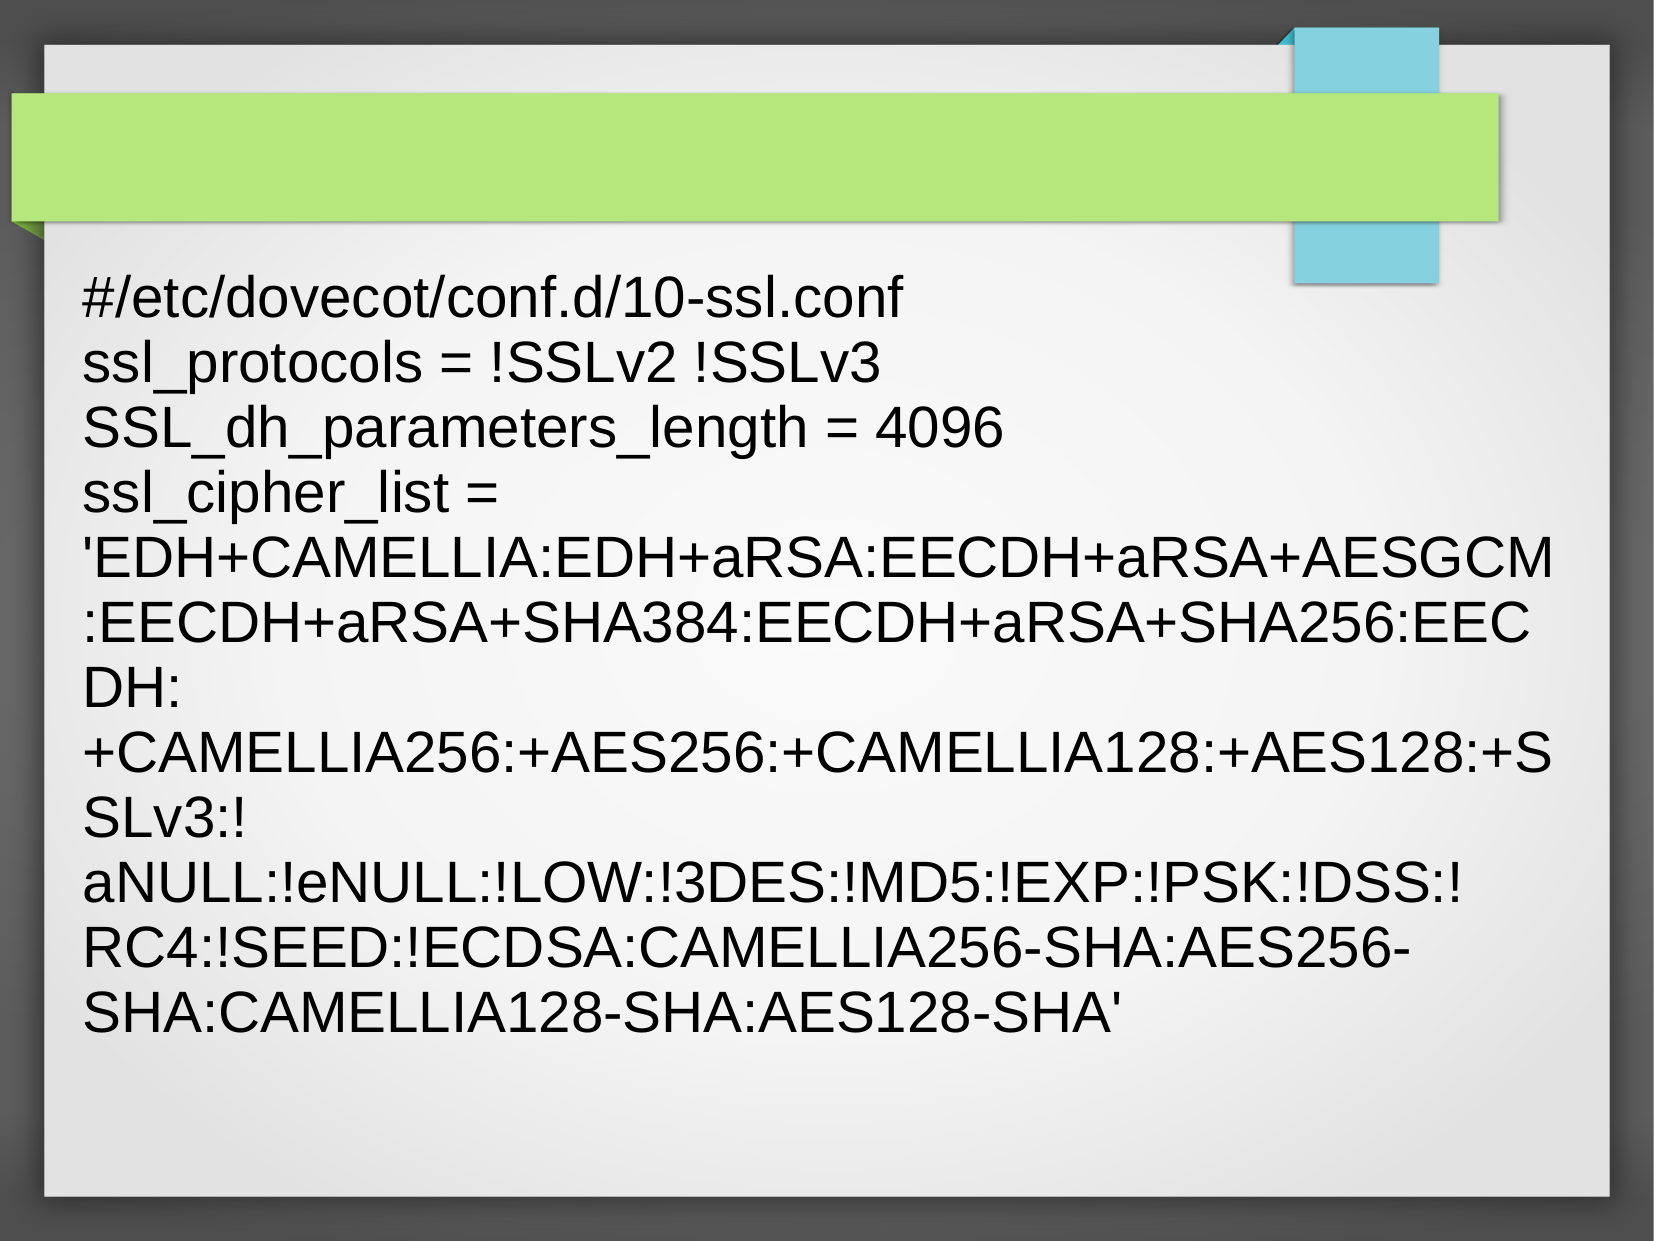

#
#/etc/dovecot/conf.d/10-ssl.conf
ssl_protocols = !SSLv2 !SSLv3
SSL_dh_parameters_length = 4096
ssl_cipher_list = 'EDH+CAMELLIA:EDH+aRSA:EECDH+aRSA+AESGCM:EECDH+aRSA+SHA384:EECDH+aRSA+SHA256:EECDH:+CAMELLIA256:+AES256:+CAMELLIA128:+AES128:+SSLv3:!
aNULL:!eNULL:!LOW:!3DES:!MD5:!EXP:!PSK:!DSS:!RC4:!SEED:!ECDSA:CAMELLIA256-SHA:AES256-SHA:CAMELLIA128-SHA:AES128-SHA'